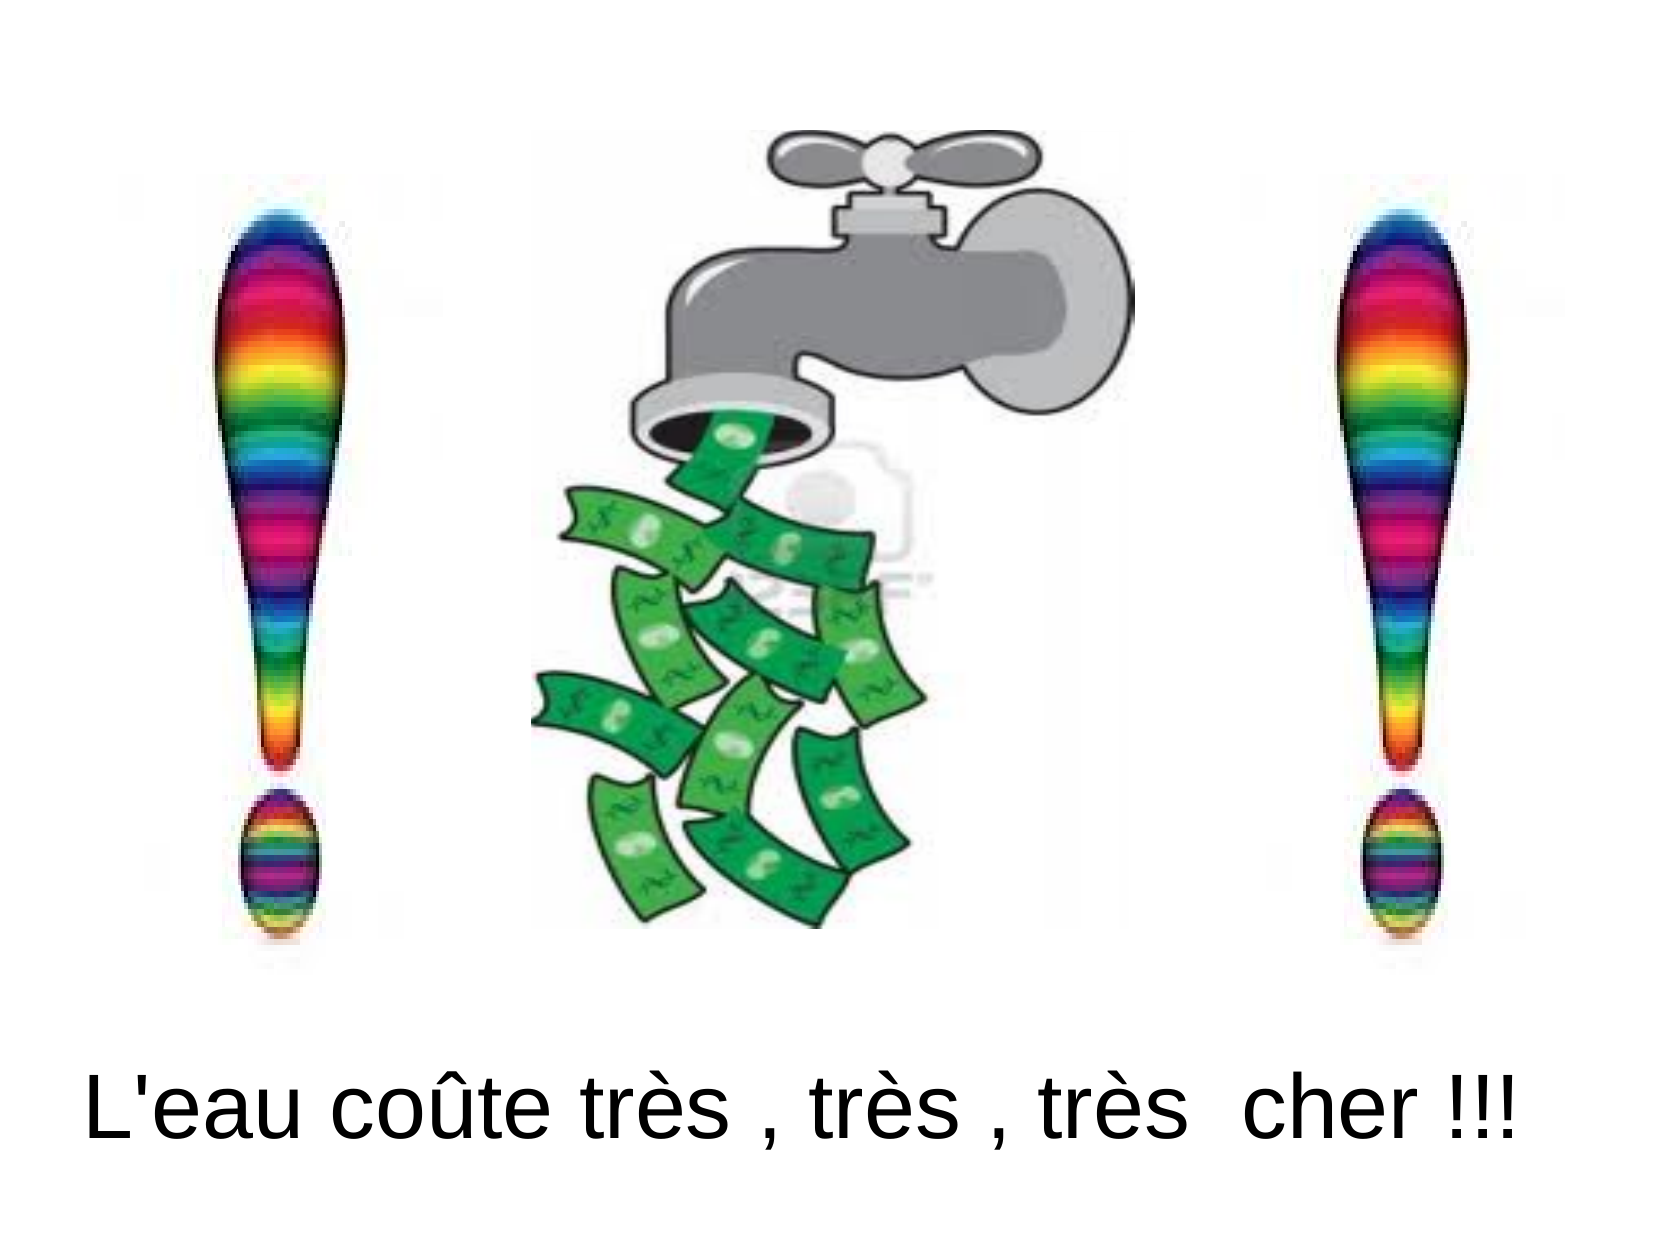

# L'eau coûte très , très , très cher !!!